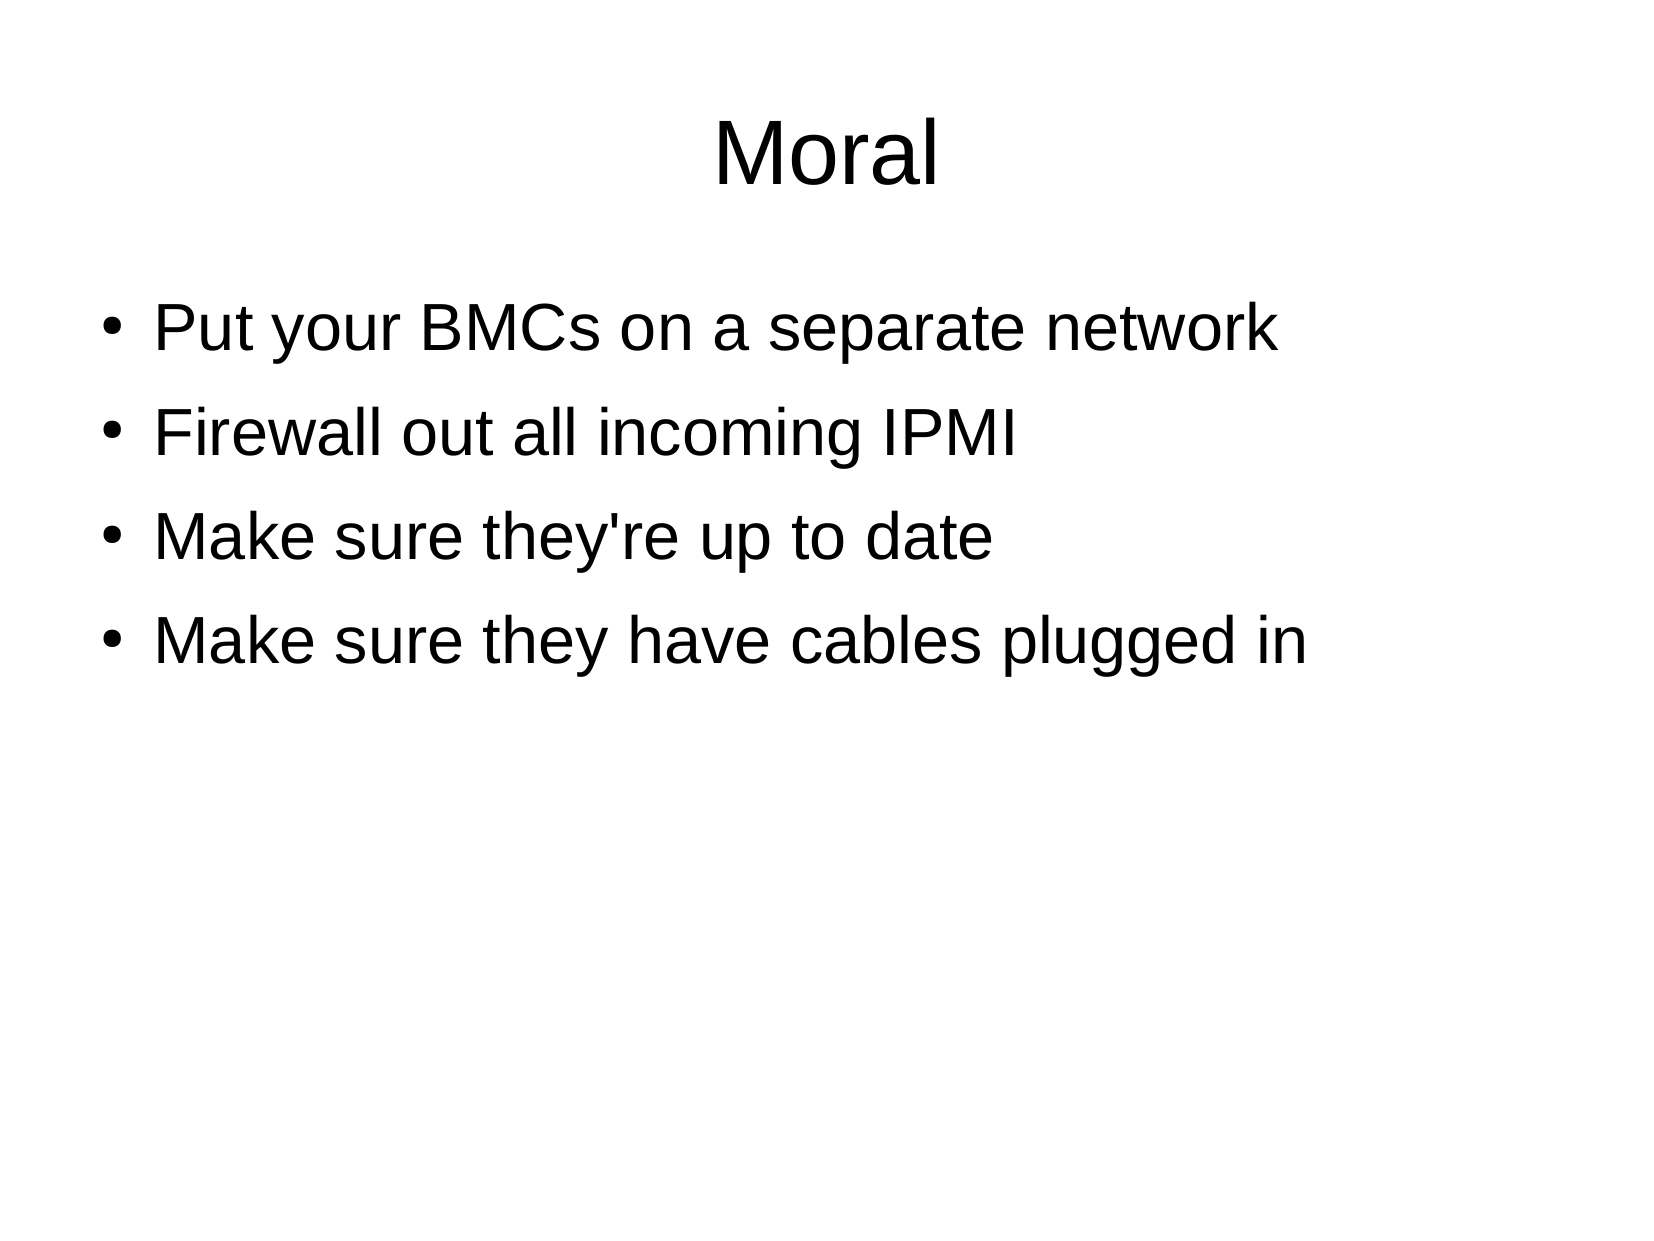

# Moral
Put your BMCs on a separate network
Firewall out all incoming IPMI
Make sure they're up to date
Make sure they have cables plugged in